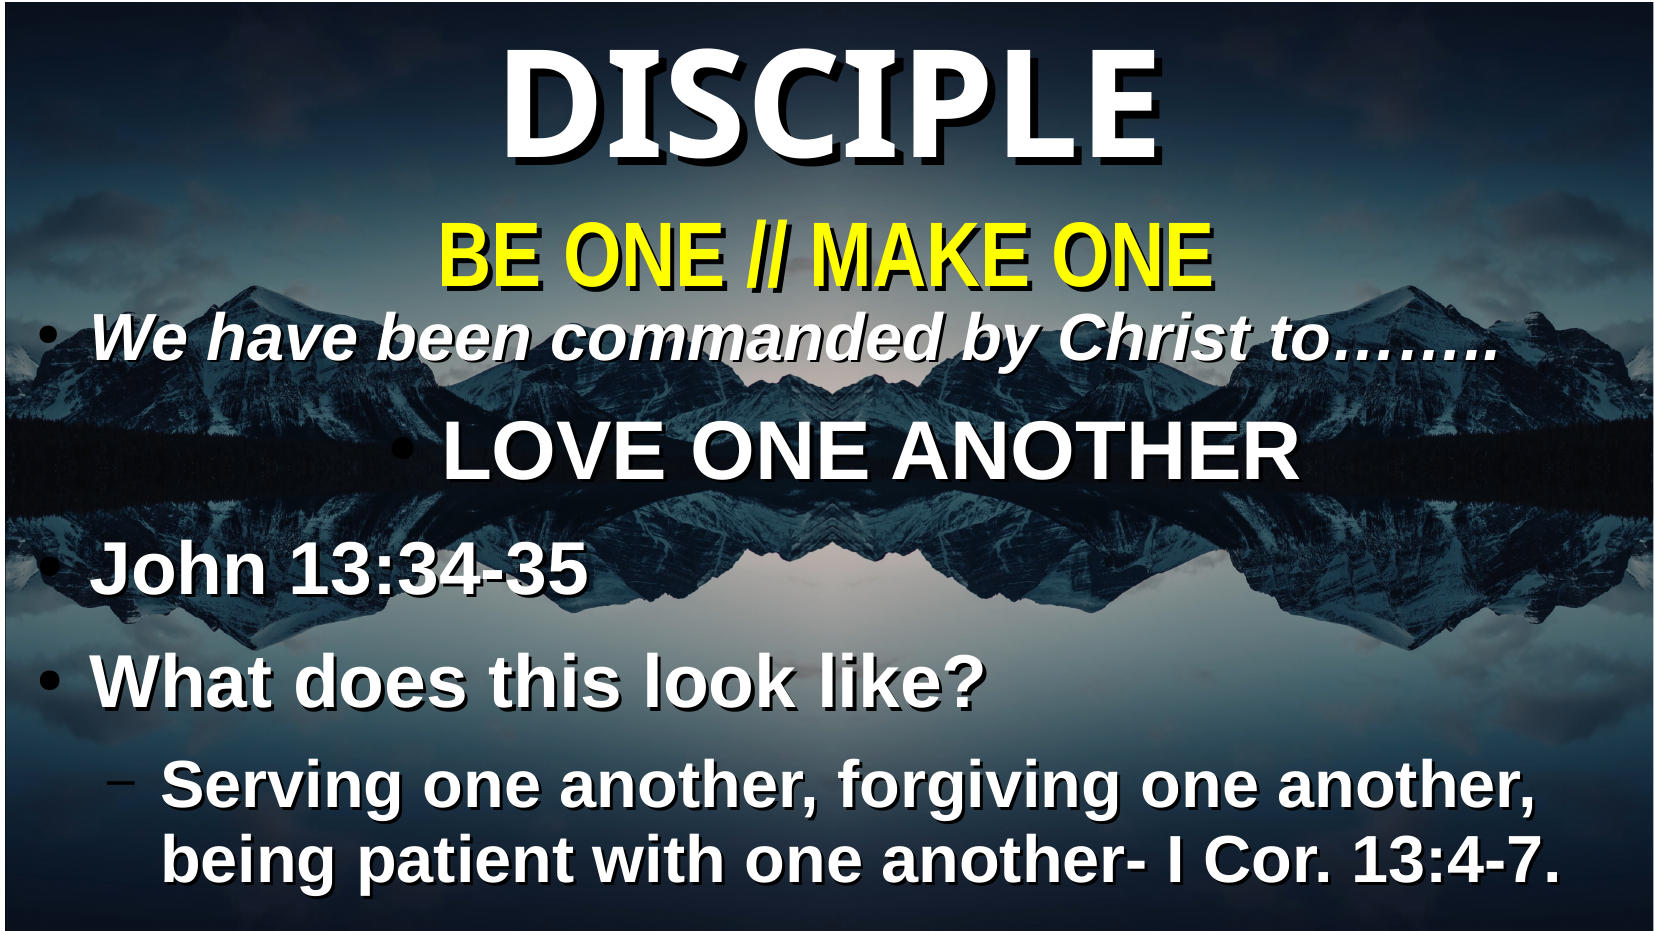

# DISCIPLE BE ONE // MAKE ONE
We have been commanded by Christ to……..
LOVE ONE ANOTHER
John 13:34-35
What does this look like?
Serving one another, forgiving one another, being patient with one another- I Cor. 13:4-7.